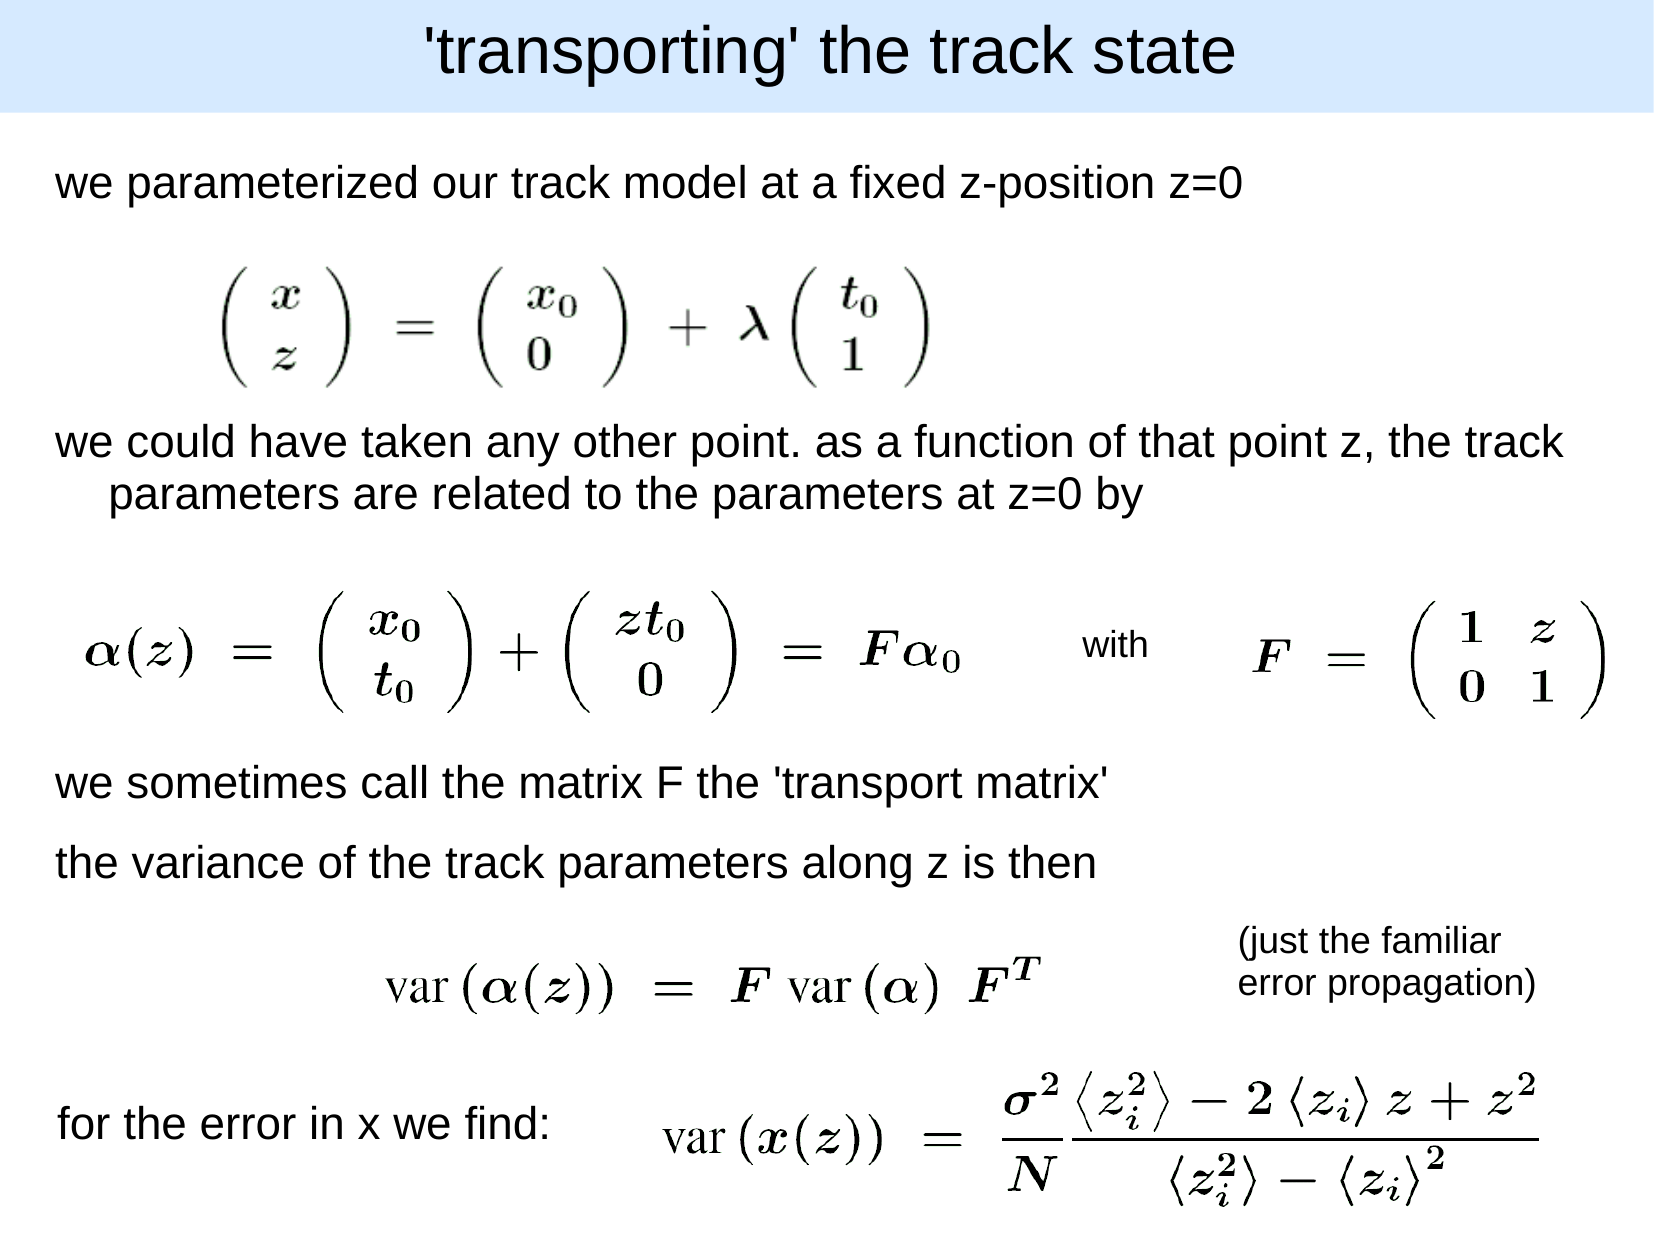

# 'transporting' the track state
we parameterized our track model at a fixed z-position z=0
we could have taken any other point. as a function of that point z, the track parameters are related to the parameters at z=0 by
with
we sometimes call the matrix F the 'transport matrix'
the variance of the track parameters along z is then
(just the familiar
error propagation)
for the error in x we find: